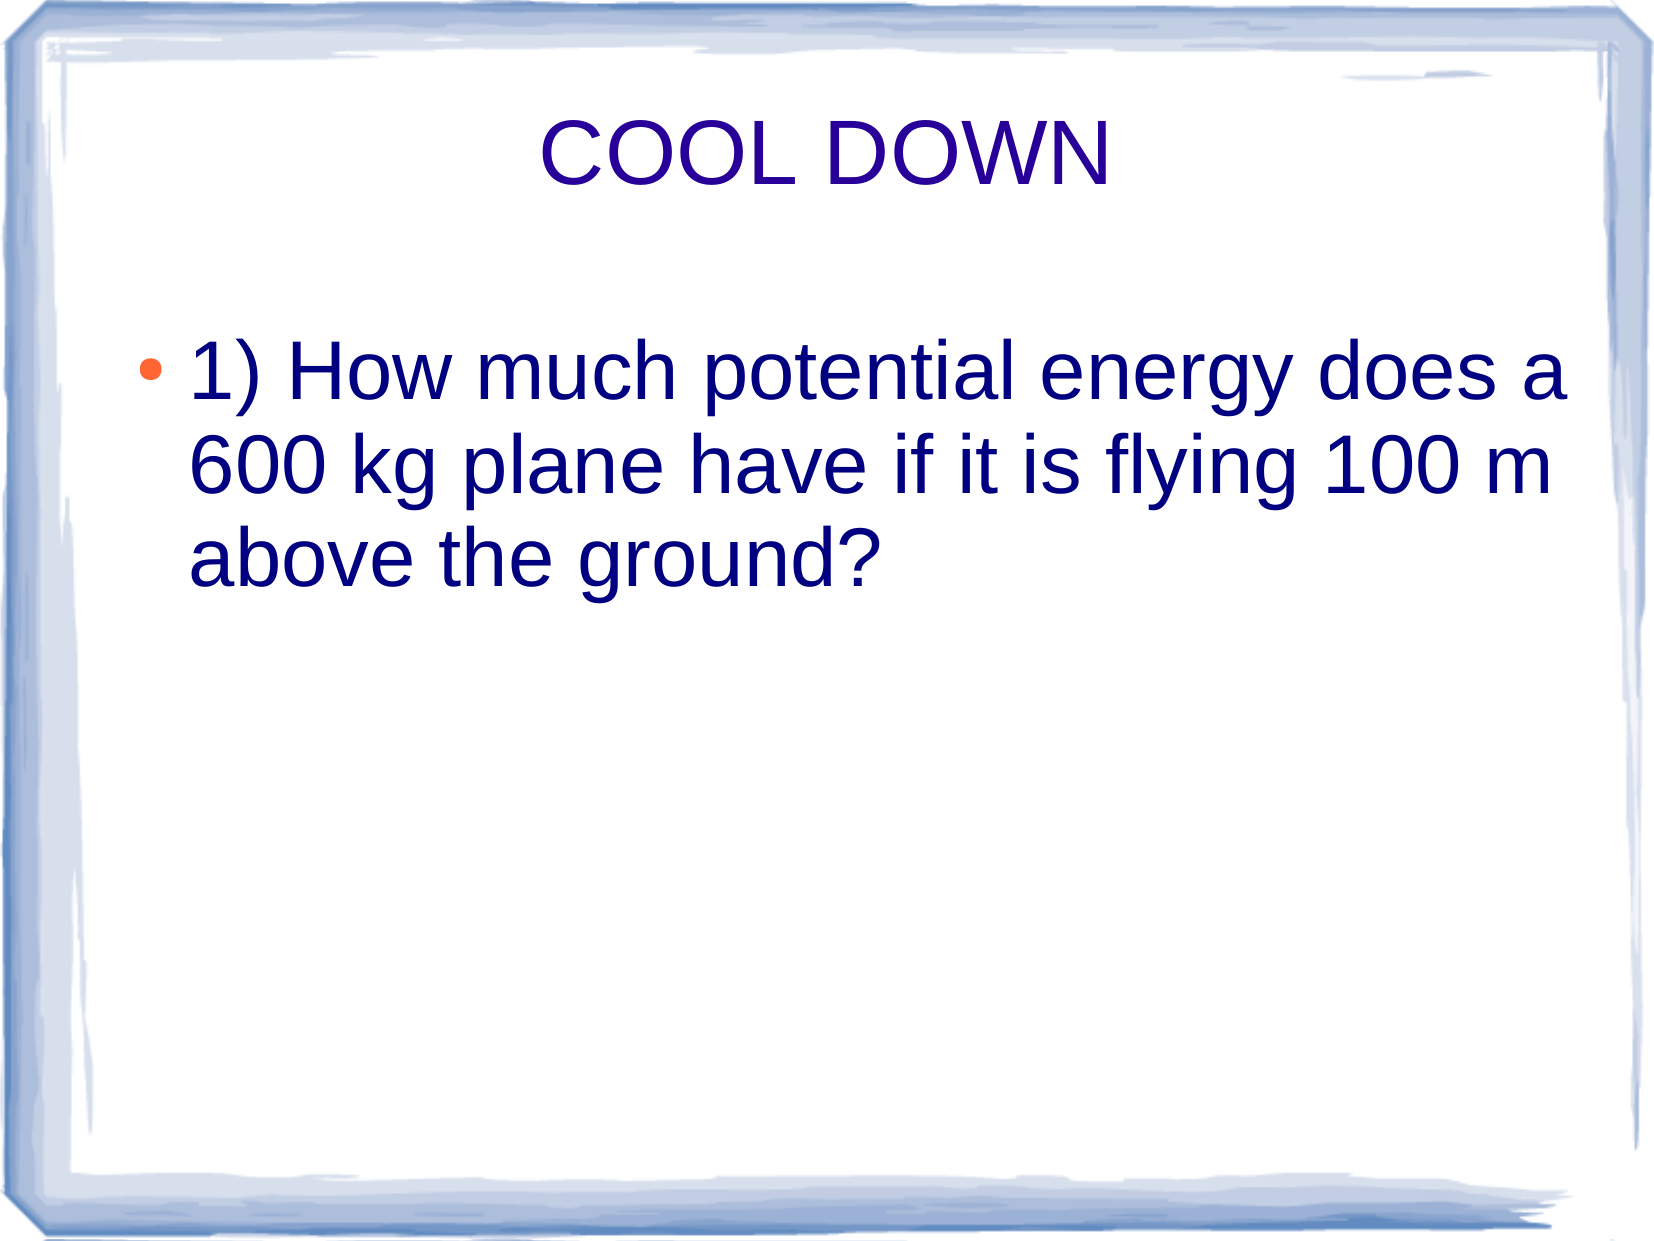

# COOL DOWN
1) How much potential energy does a 600 kg plane have if it is flying 100 m above the ground?